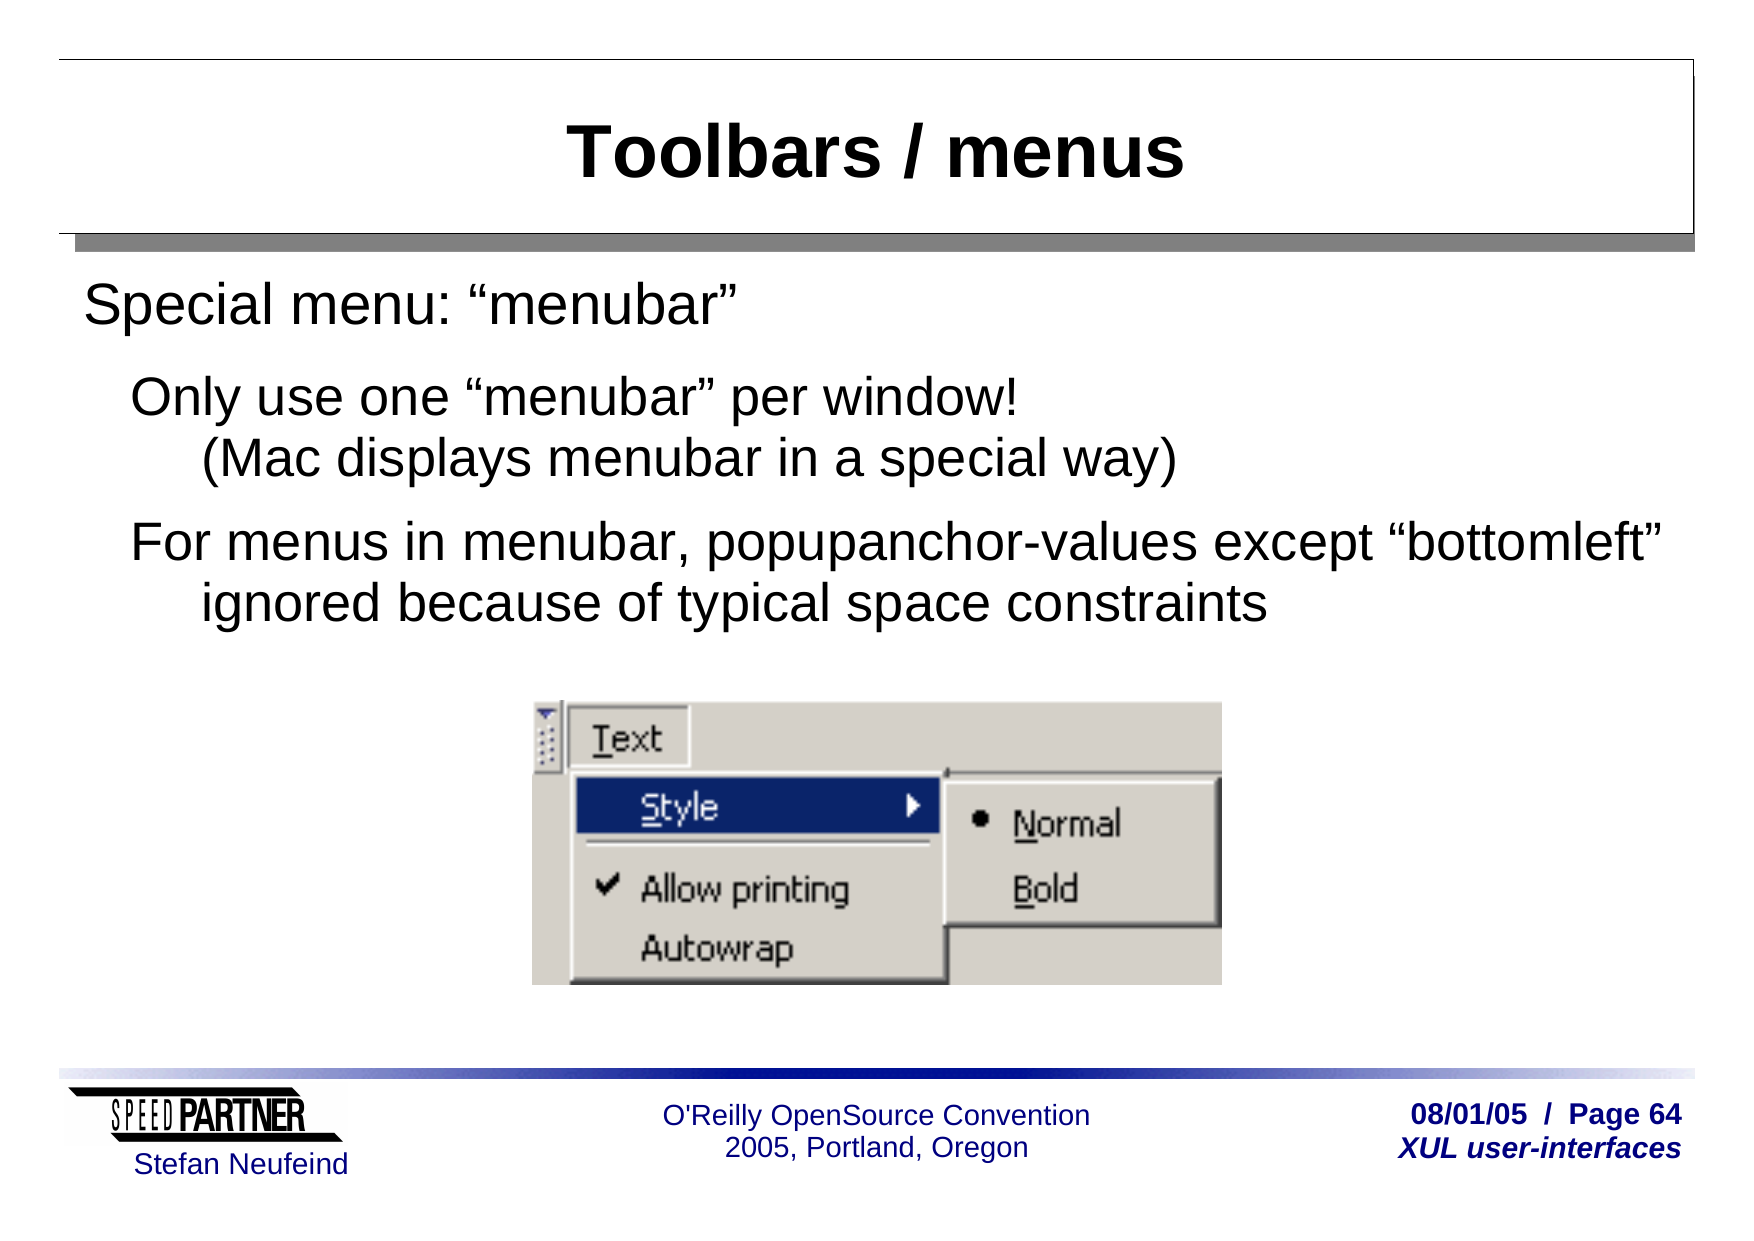

# Toolbars / menus
Special menu: “menubar”
Only use one “menubar” per window!
(Mac displays menubar in a special way)
For menus in menubar, popupanchor-values except “bottomleft” ignored because of typical space constraints